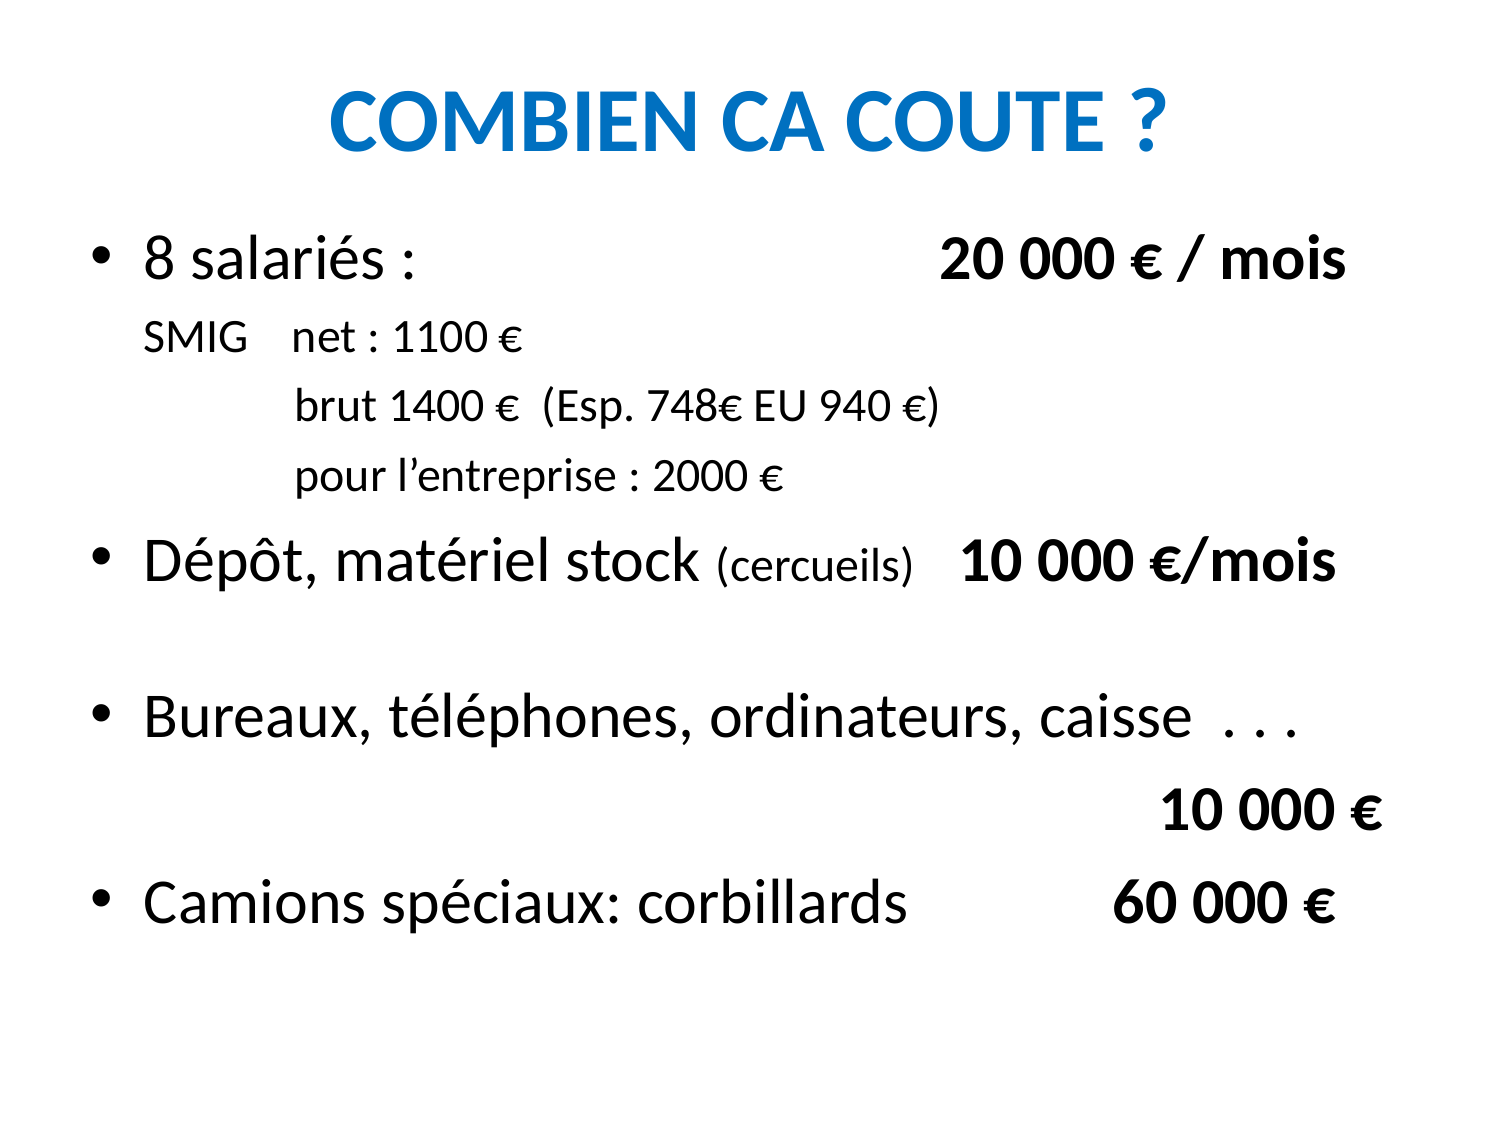

# COMBIEN CA COUTE ?
8 salariés : 20 000 € / mois
SMIG net : 1100 €
 brut 1400 € (Esp. 748€ EU 940 €)
 pour l’entreprise : 2000 €
Dépôt, matériel stock (cercueils) 10 000 €/mois
Bureaux, téléphones, ordinateurs, caisse . . .
 10 000 €
Camions spéciaux: corbillards 60 000 €